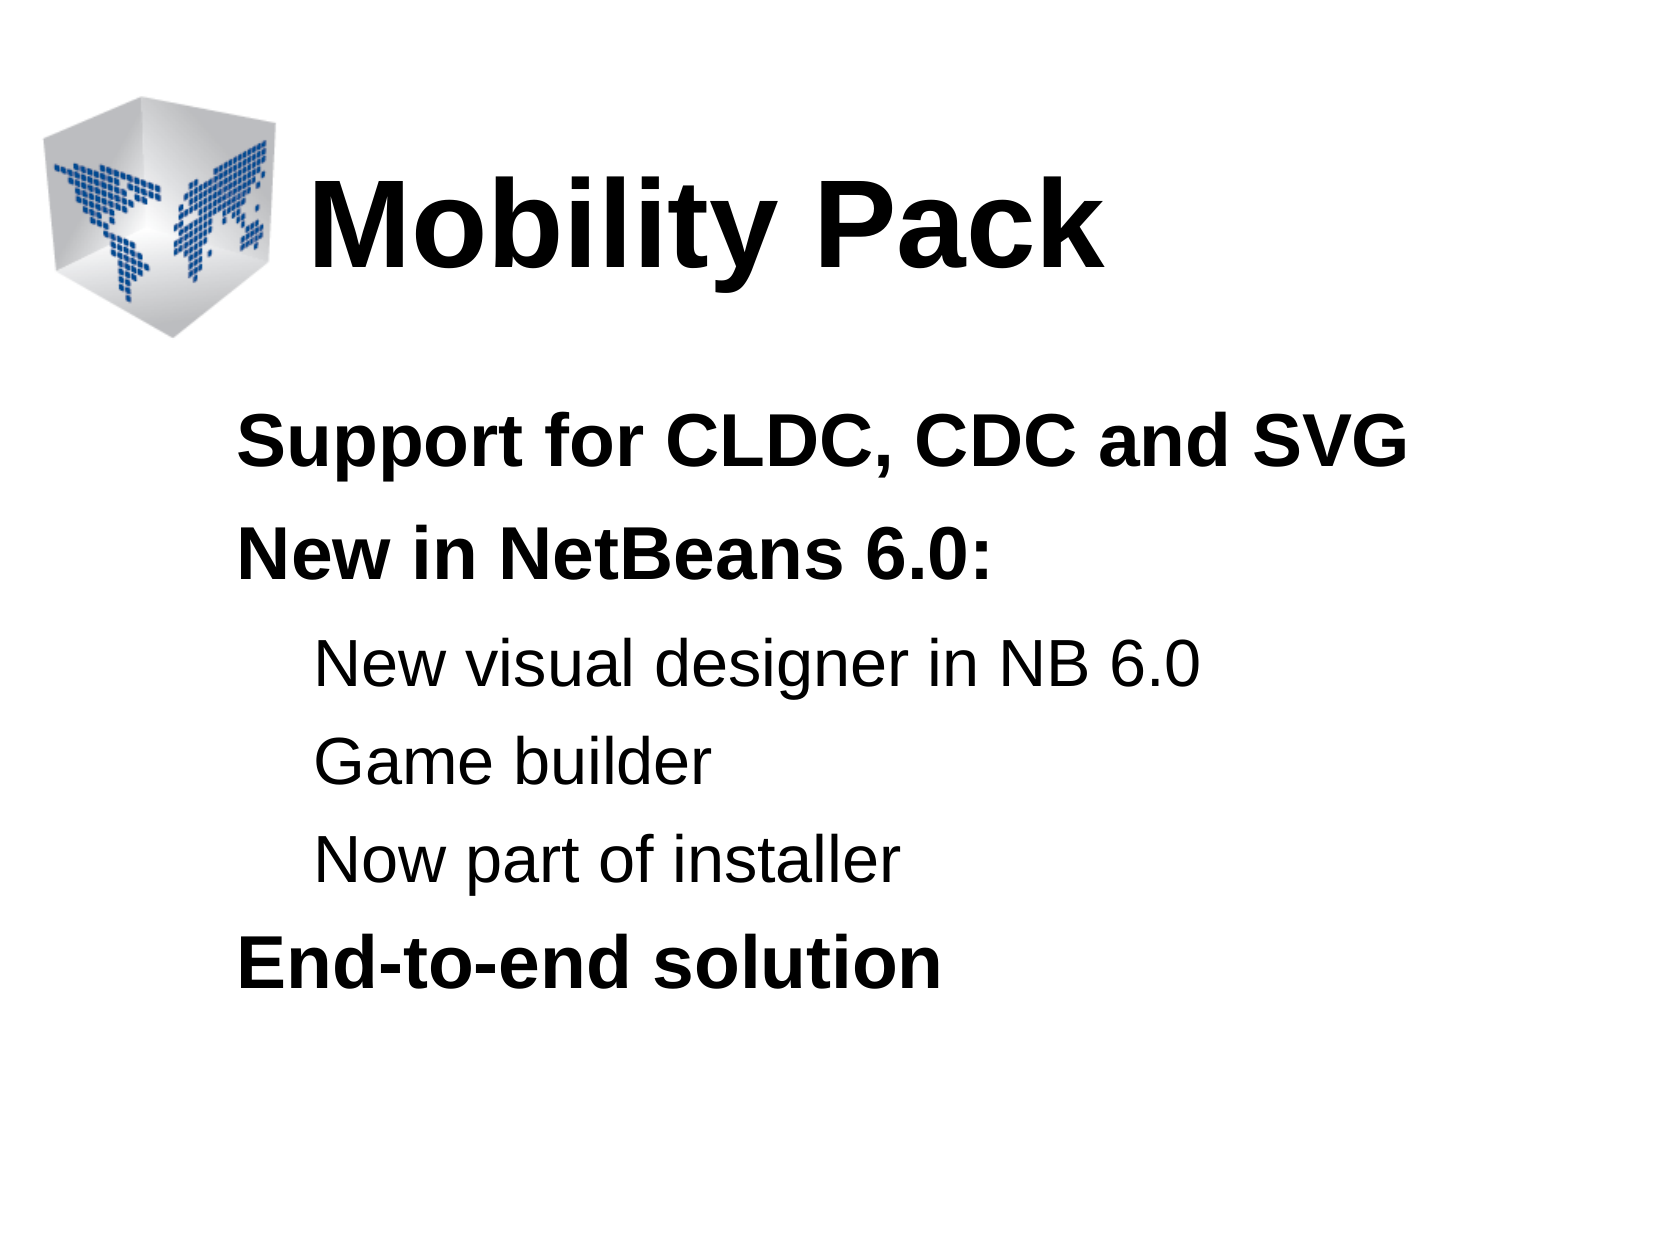

# Mobility Pack
Support for CLDC, CDC and SVG
New in NetBeans 6.0:
New visual designer in NB 6.0
Game builder
Now part of installer
End-to-end solution